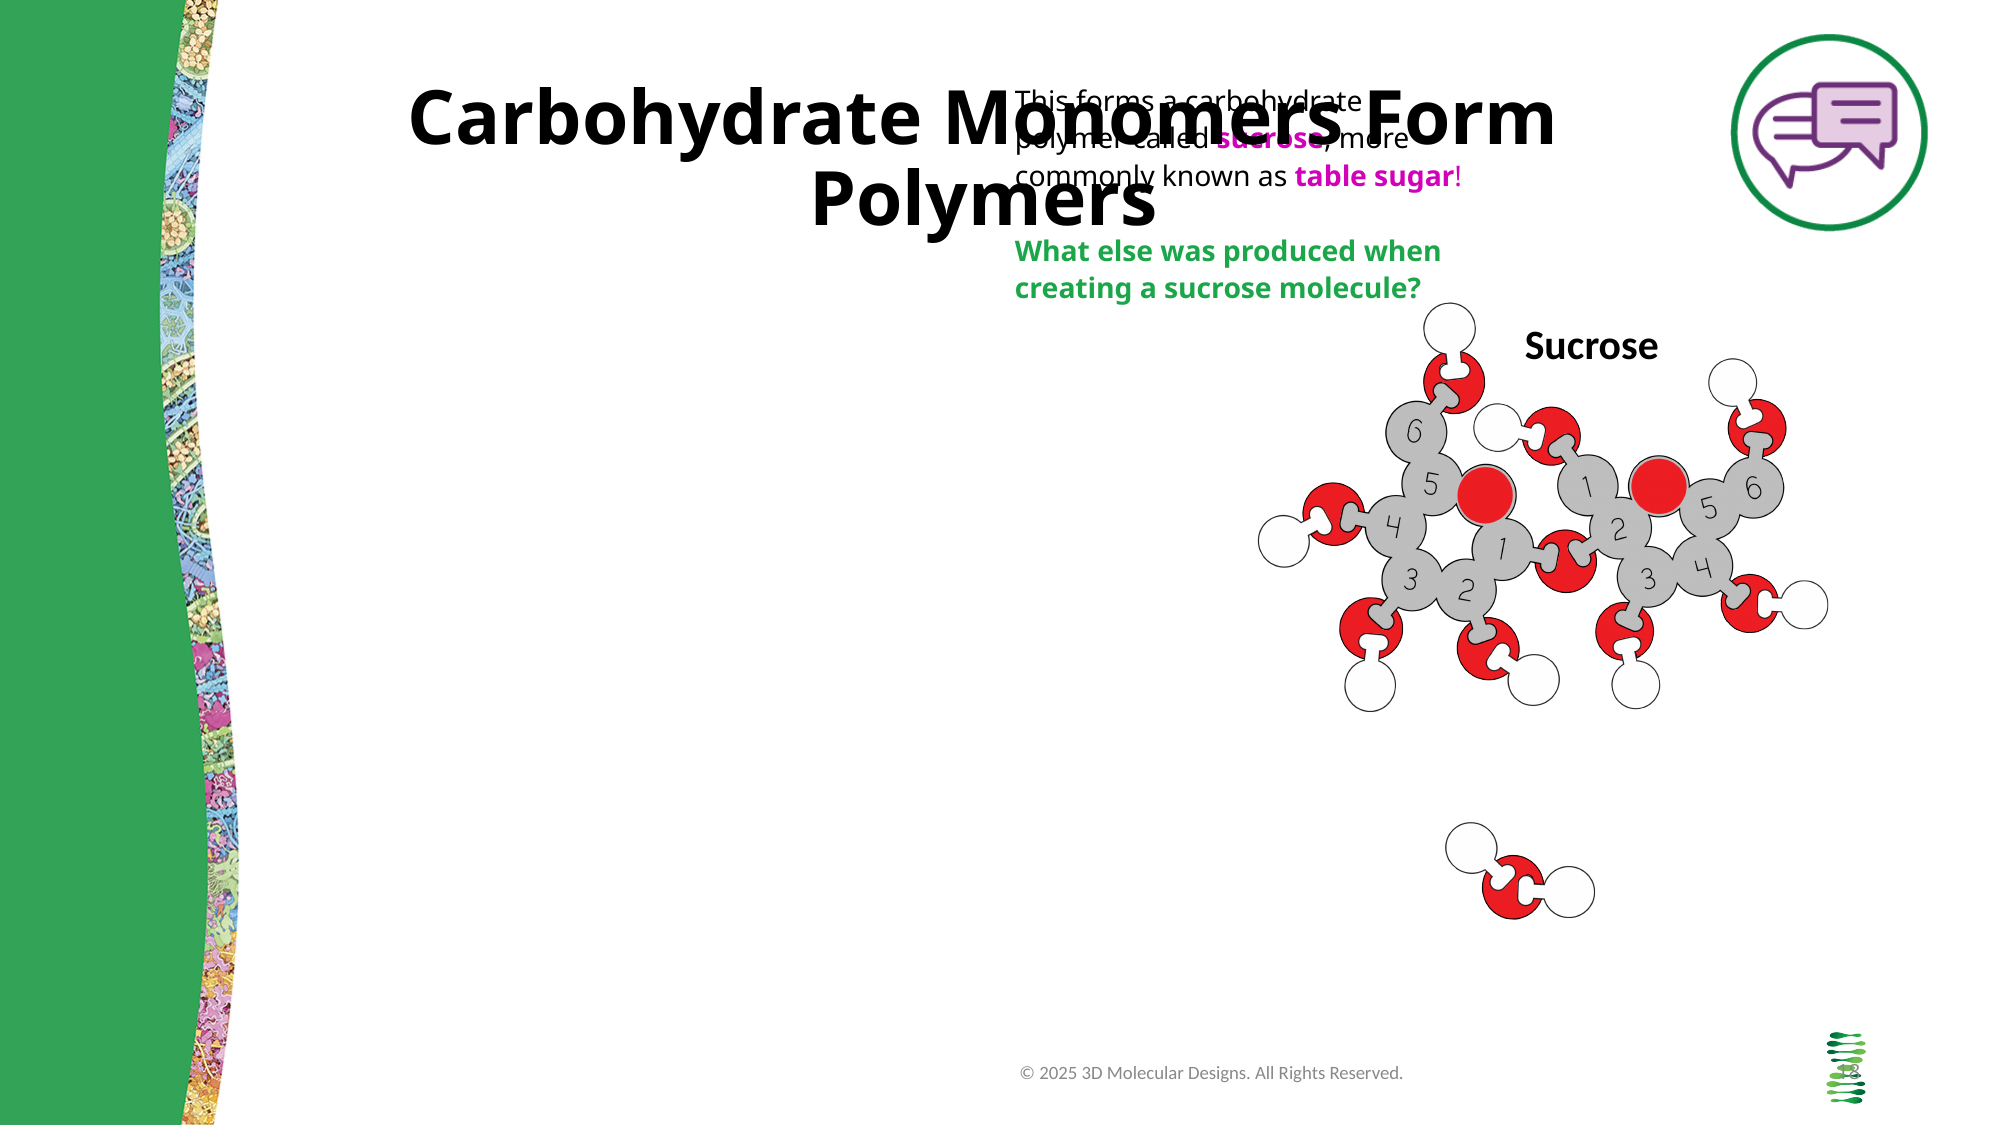

Carbohydrate Monomers Form Polymers
# This forms a carbohydrate polymer called sucrose, more commonly known as table sugar!
What else was produced when creating a sucrose molecule?
Sucrose